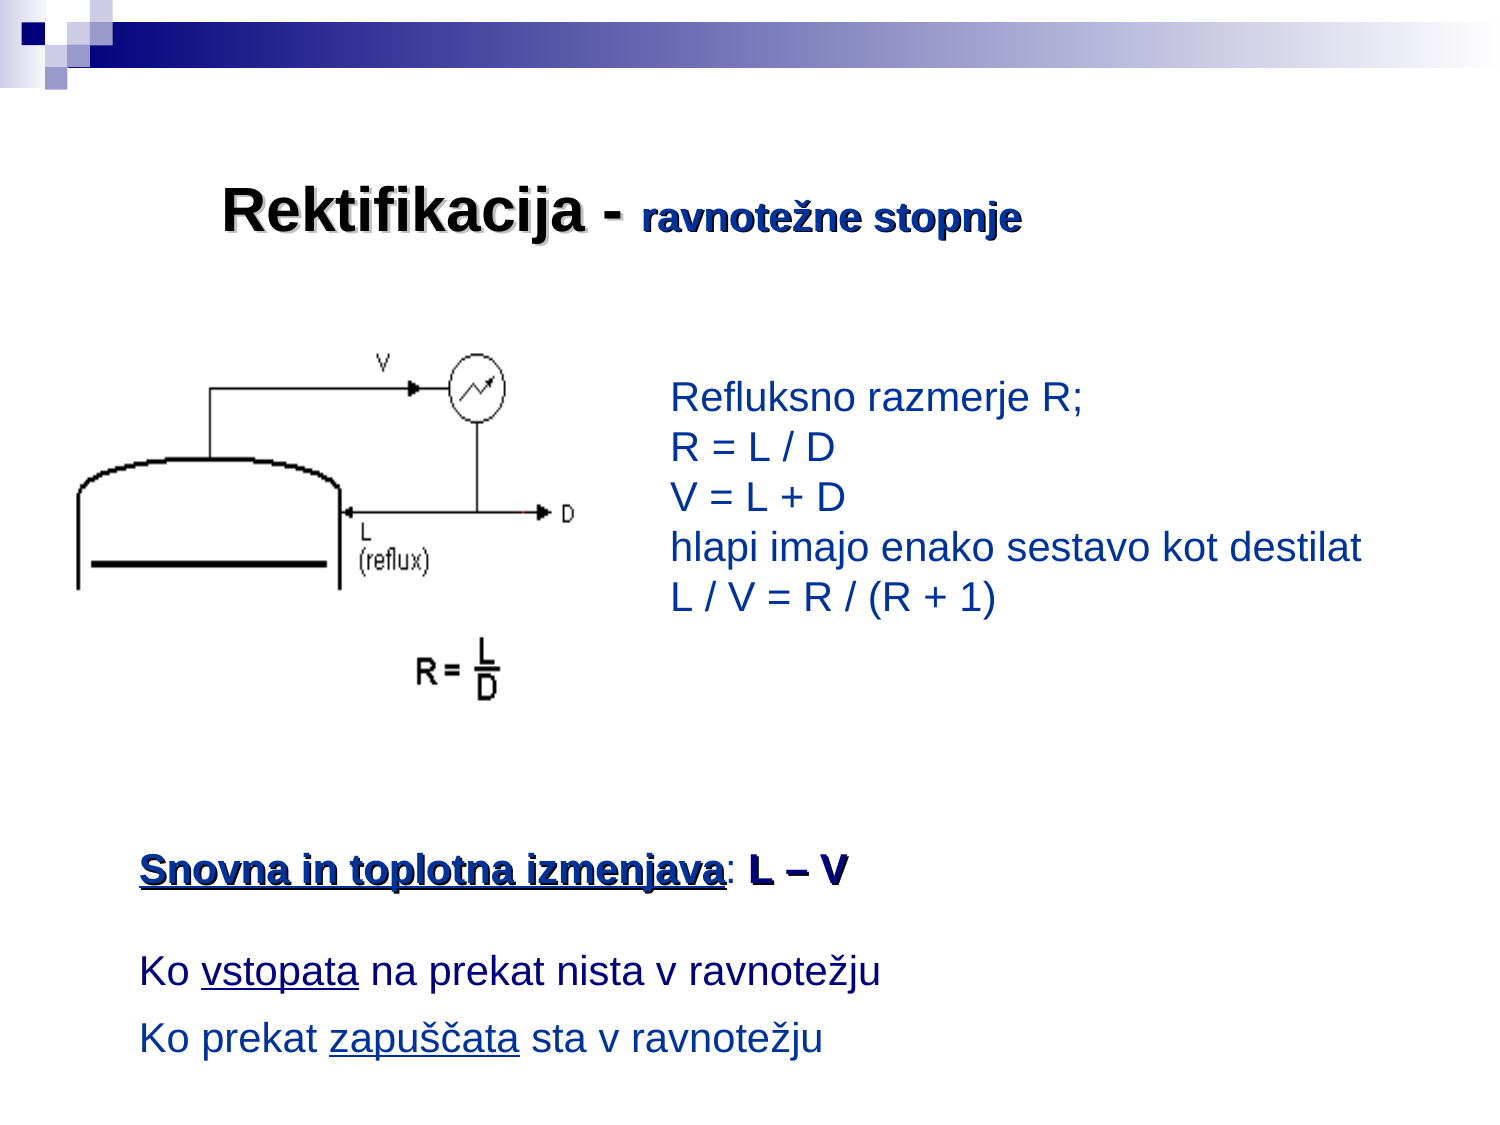

Rektifikacija - ravnotežne stopnje
Refluksno razmerje R;
R = L / D
V = L + D
hlapi imajo enako sestavo kot destilat
L / V = R / (R + 1)
Snovna in toplotna izmenjava: L – V
Ko vstopata na prekat nista v ravnotežju
Ko prekat zapuščata sta v ravnotežju